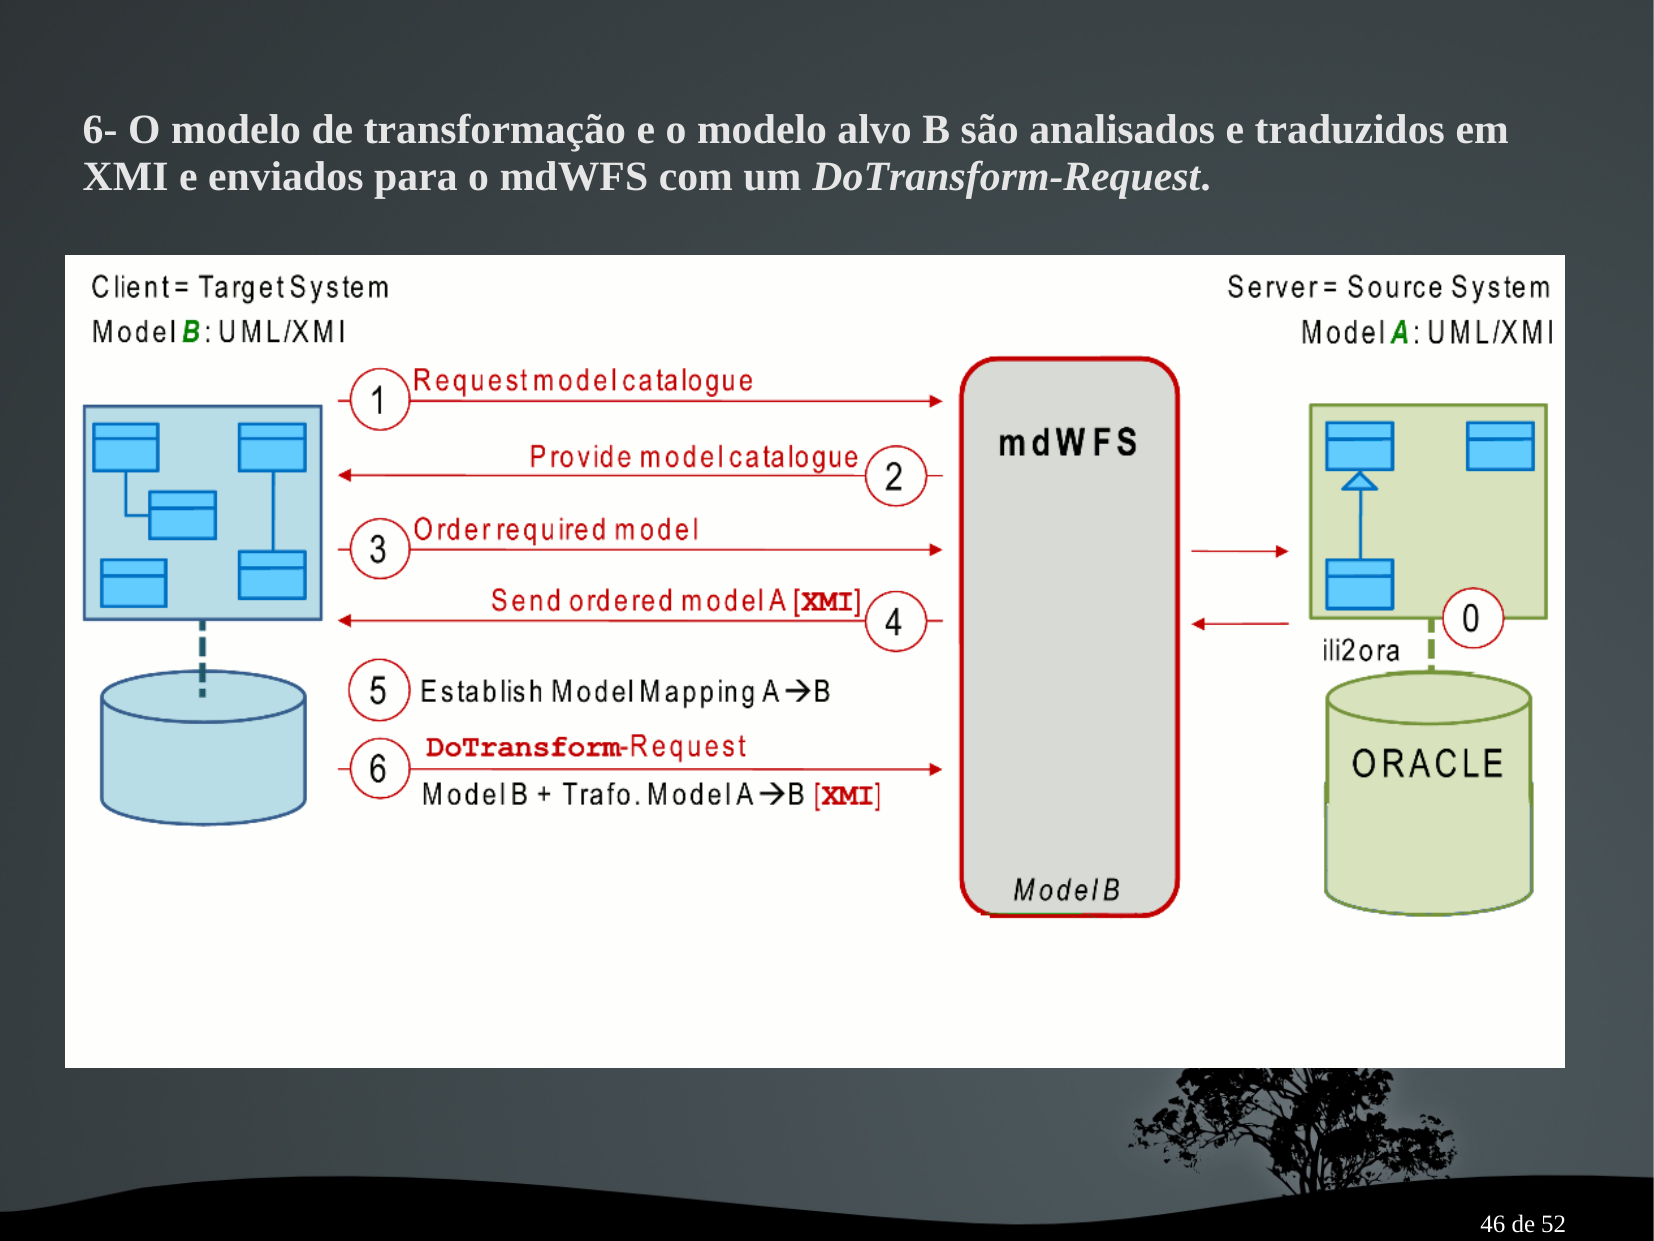

# 6- O modelo de transformação e o modelo alvo B são analisados e traduzidos em XMI e enviados para o mdWFS com um DoTransform-Request.
46